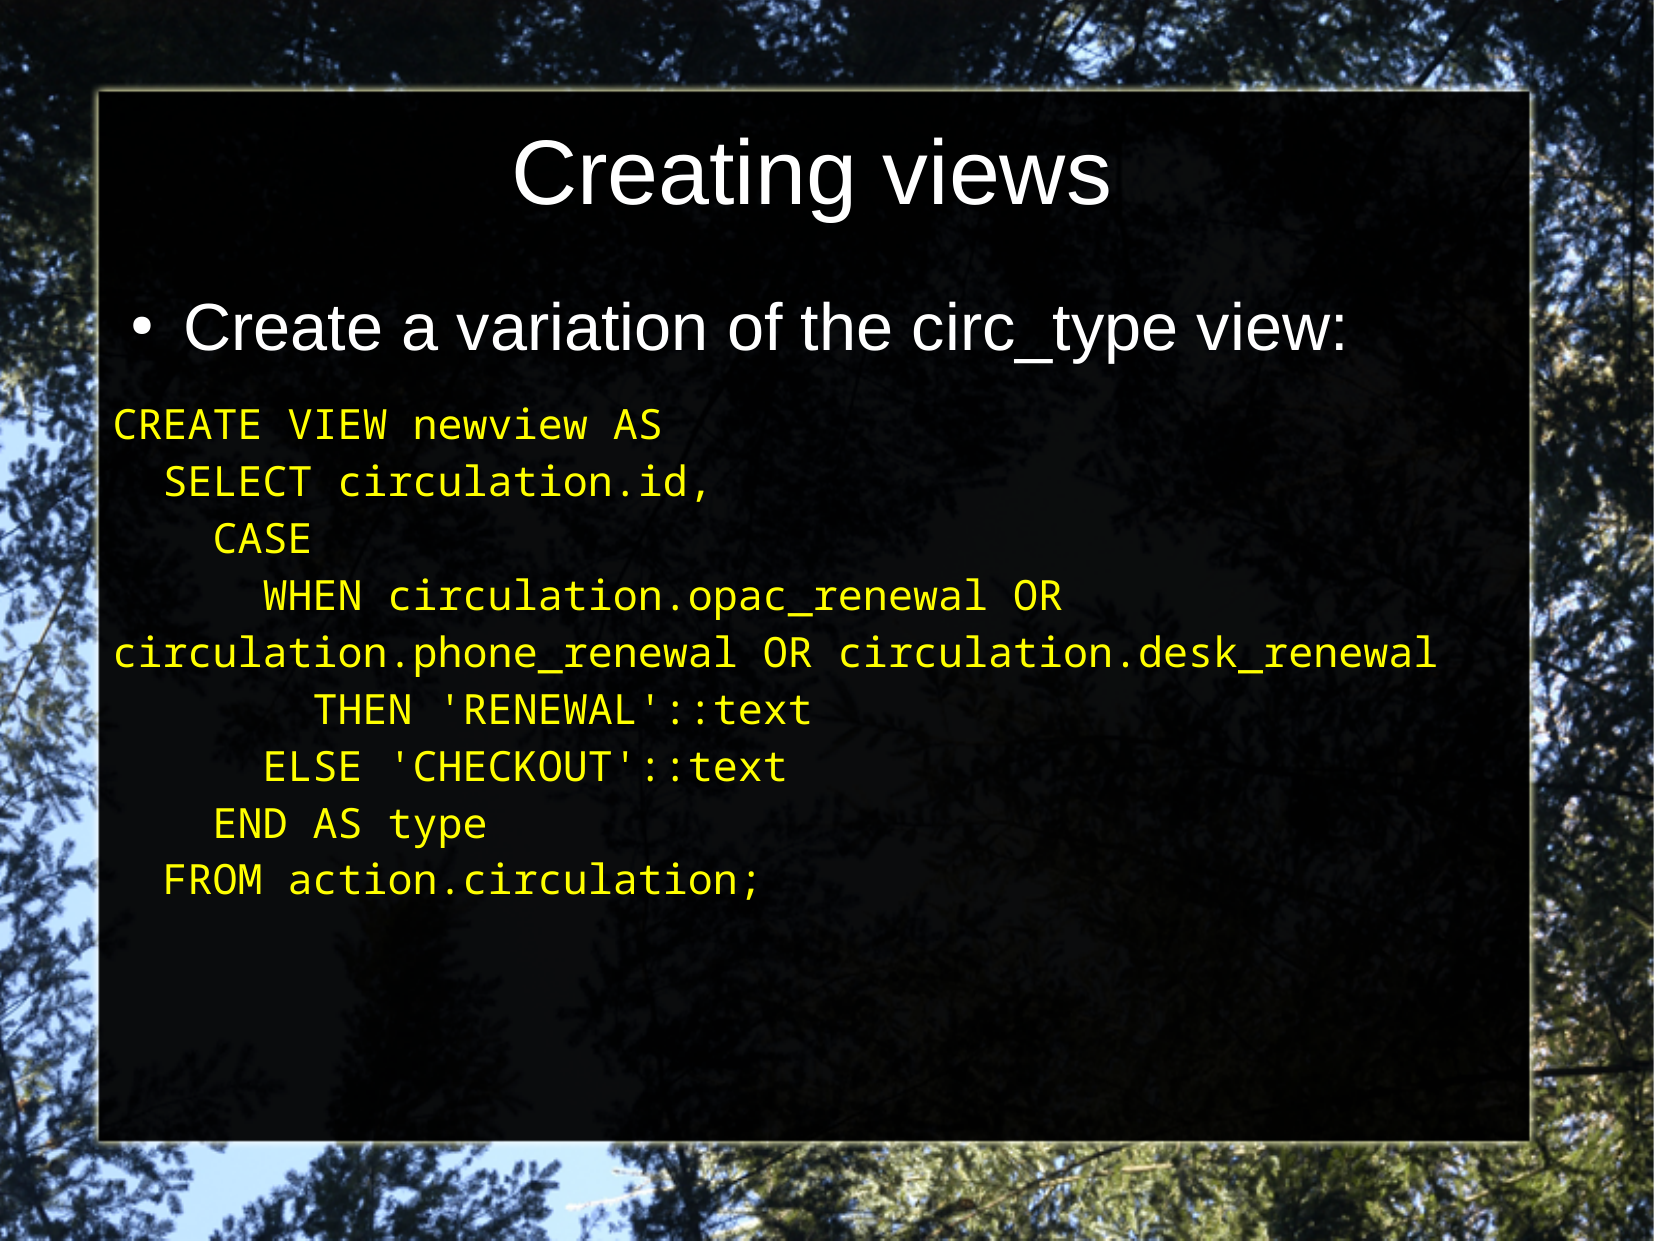

# Creating views
Create a variation of the circ_type view:
CREATE VIEW newview AS
 SELECT circulation.id,
 CASE
 WHEN circulation.opac_renewal OR
circulation.phone_renewal OR circulation.desk_renewal
 THEN 'RENEWAL'::text
 ELSE 'CHECKOUT'::text
 END AS type
 FROM action.circulation;